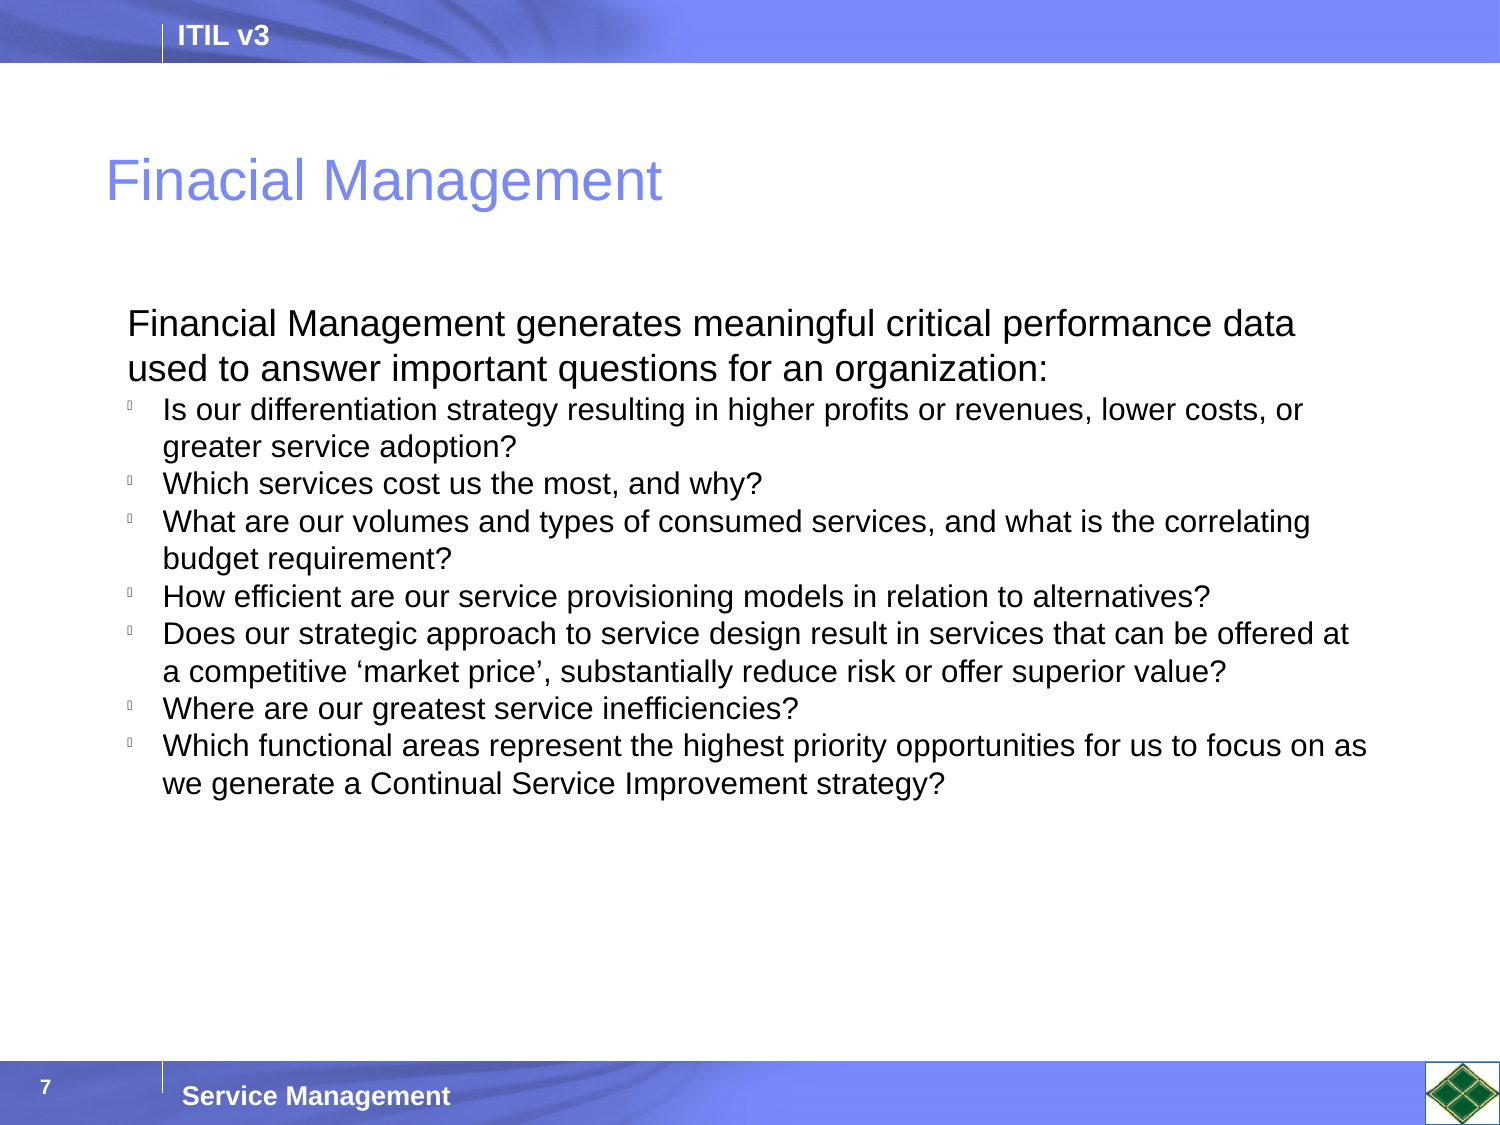

Finacial Management
Financial Management generates meaningful critical performance data used to answer important questions for an organization:
Is our differentiation strategy resulting in higher profits or revenues, lower costs, or greater service adoption?
Which services cost us the most, and why?
What are our volumes and types of consumed services, and what is the correlating budget requirement?
How efficient are our service provisioning models in relation to alternatives?
Does our strategic approach to service design result in services that can be offered at a competitive ‘market price’, substantially reduce risk or offer superior value?
Where are our greatest service inefficiencies?
Which functional areas represent the highest priority opportunities for us to focus on as we generate a Continual Service Improvement strategy?